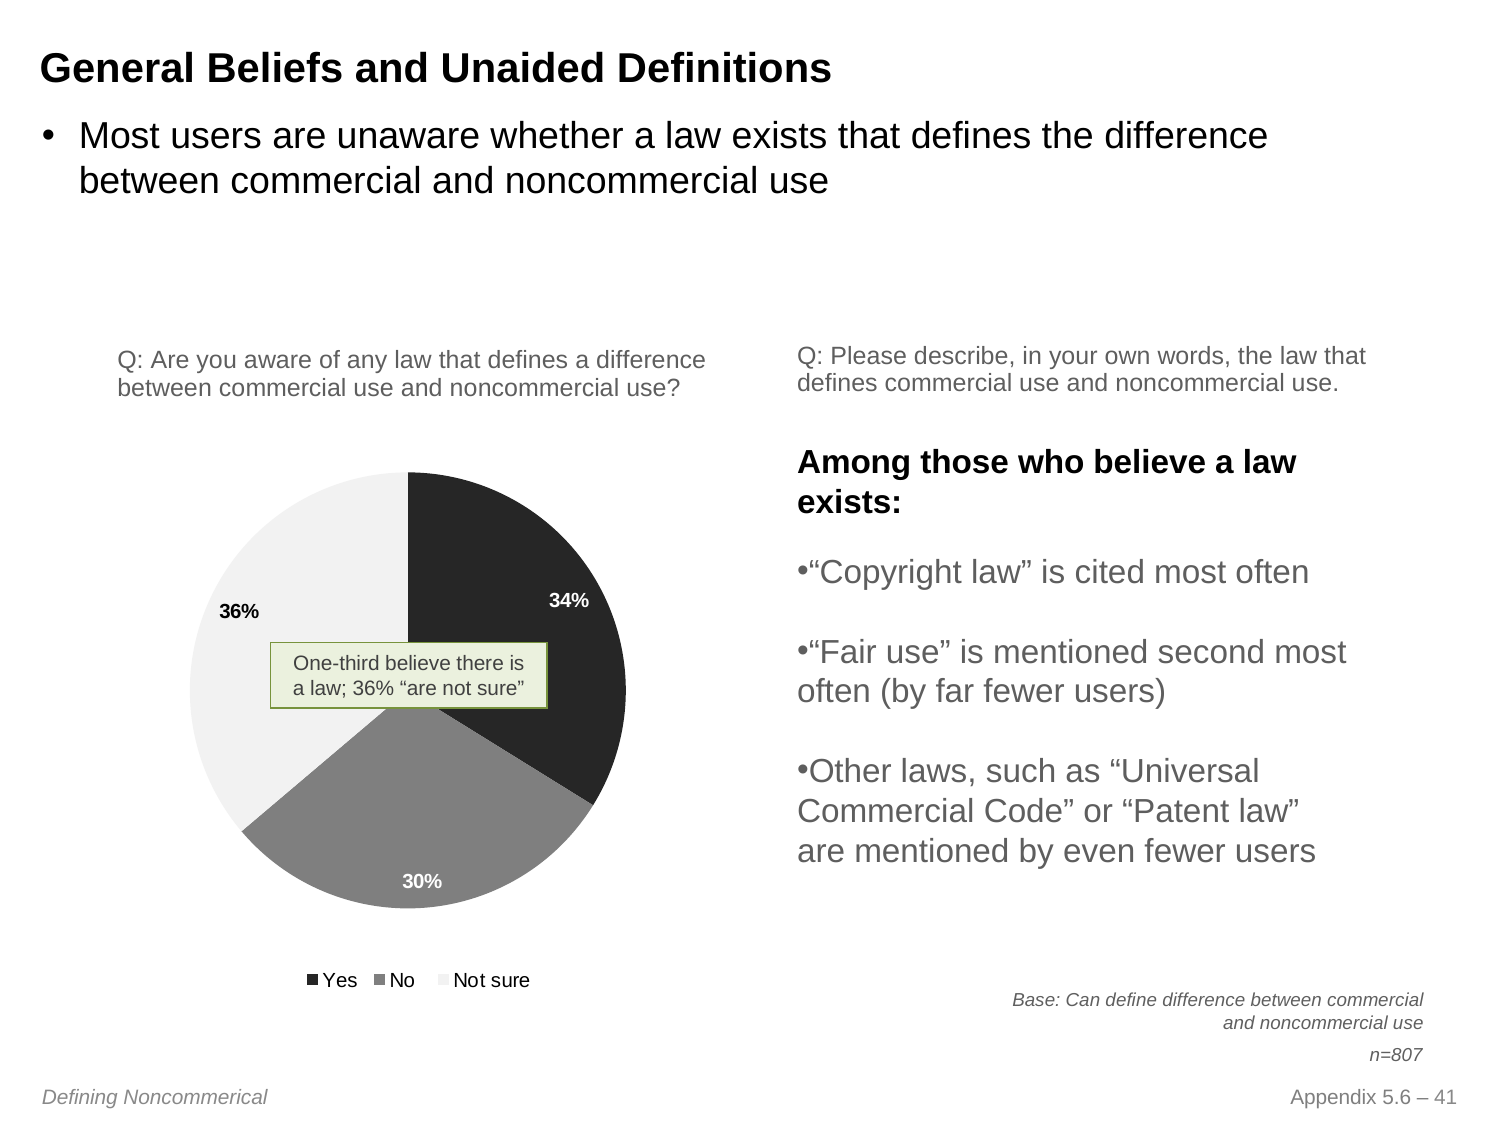

General Beliefs and Unaided Definitions
Most users are unaware whether a law exists that defines the difference between commercial and noncommercial use
Q: Please describe, in your own words, the law that defines commercial use and noncommercial use.
Q: Are you aware of any law that defines a difference between commercial use and noncommercial use?
Among those who believe a law exists:
“Copyright law” is cited most often
“Fair use” is mentioned second most often (by far fewer users)
Other laws, such as “Universal Commercial Code” or “Patent law” are mentioned by even fewer users
One-third believe there is a law; 36% “are not sure”
Base: Can define difference between commercial and noncommercial use
n=807
Defining Noncommerical
Appendix 5.6 –